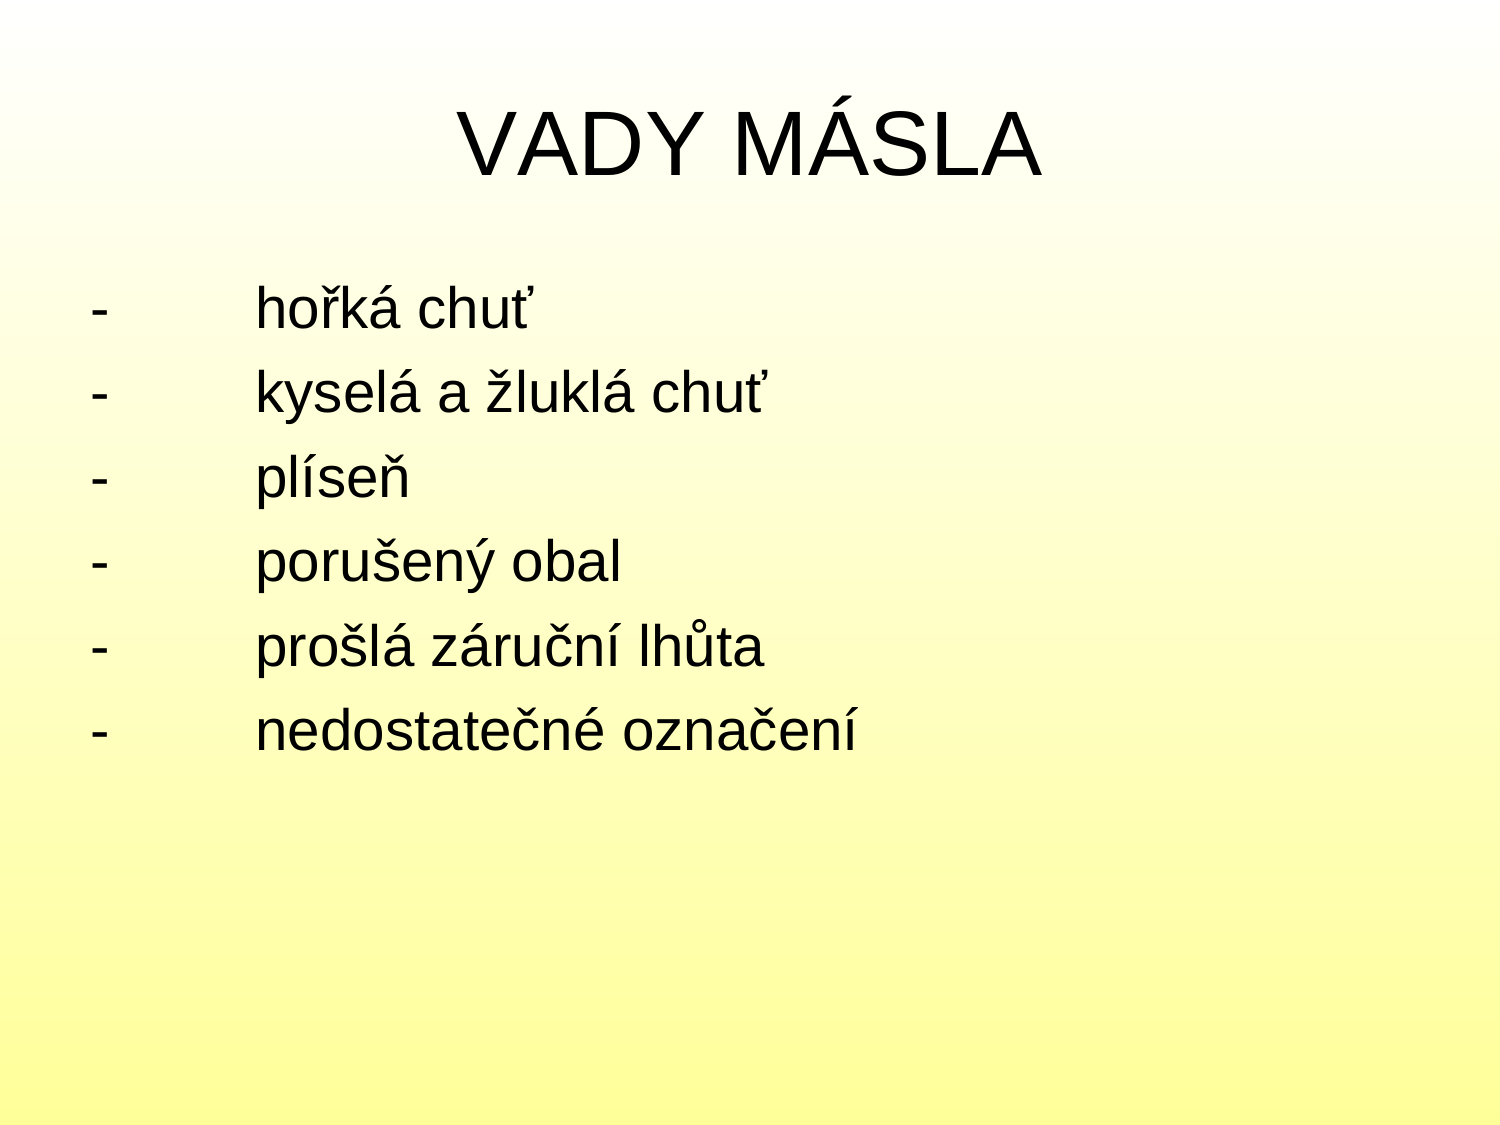

# VADY MÁSLA
- hořká chuť
-         kyselá a žluklá chuť
-         plíseň
-         porušený obal
-         prošlá záruční lhůta
-         nedostatečné označení